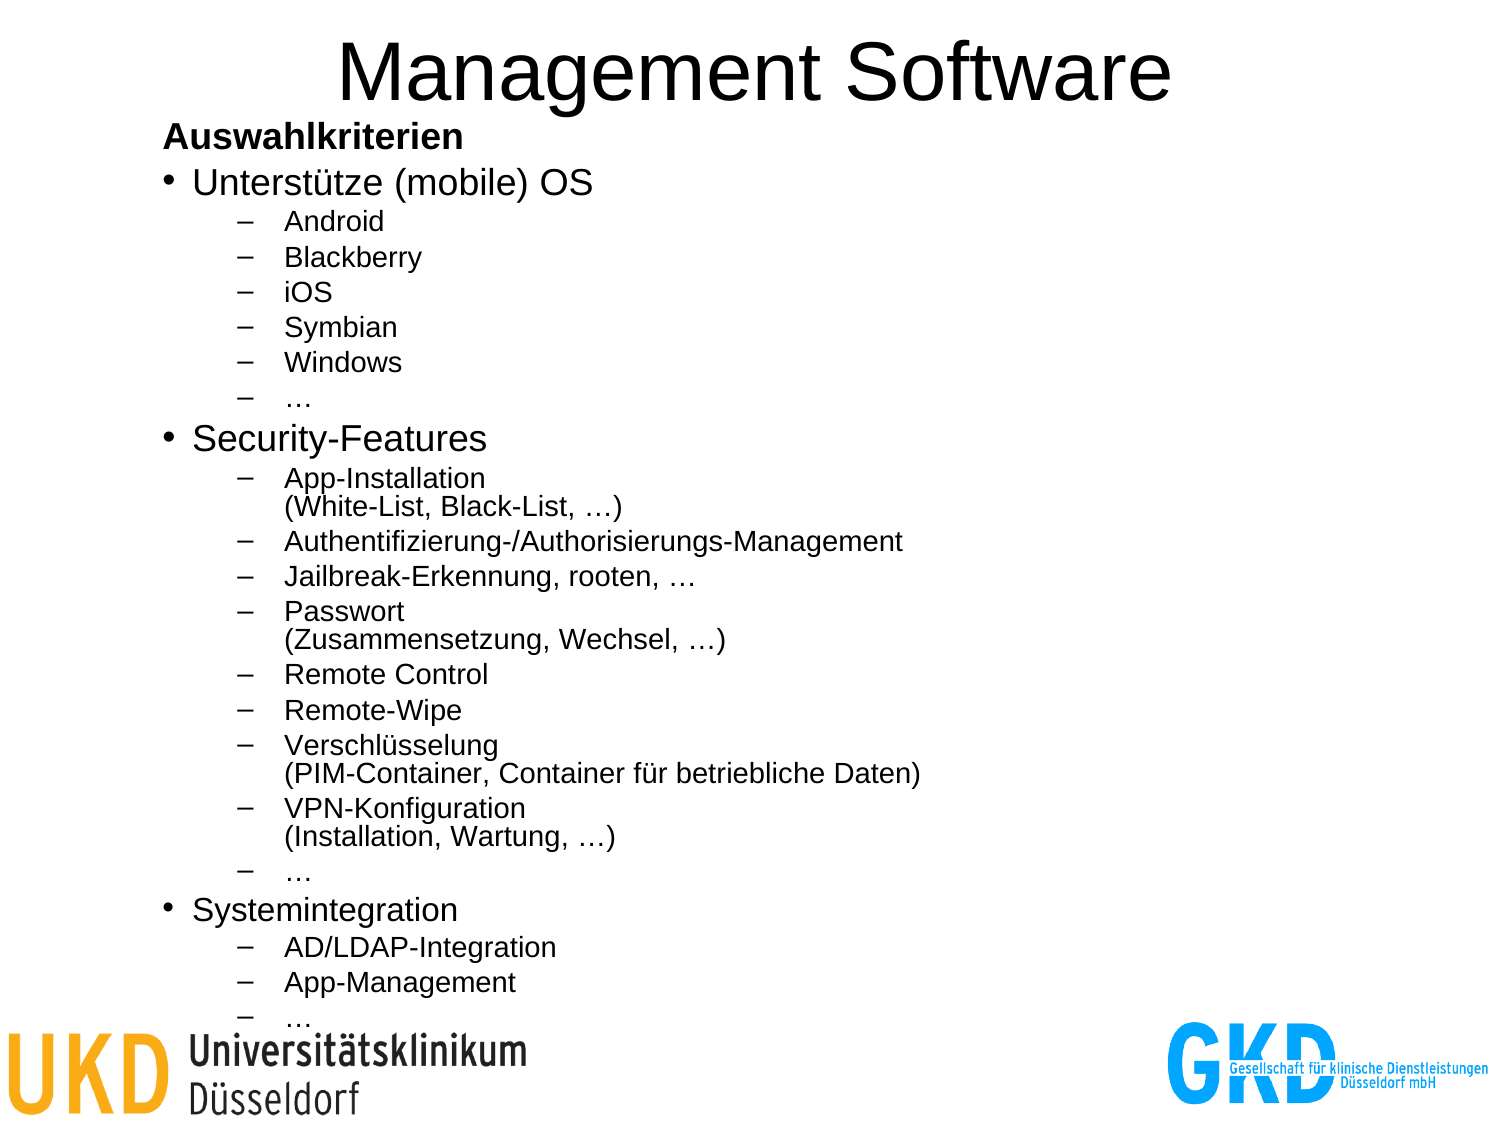

# Management Software
Auswahlkriterien
Unterstütze (mobile) OS
Android
Blackberry
iOS
Symbian
Windows
…
Security-Features
App-Installation
(White-List, Black-List, …)
Authentifizierung-/Authorisierungs-Management
Jailbreak-Erkennung, rooten, …
Passwort
(Zusammensetzung, Wechsel, …)
Remote Control
Remote-Wipe
Verschlüsselung
(PIM-Container, Container für betriebliche Daten)
VPN-Konfiguration
(Installation, Wartung, …)
…
Systemintegration
AD/LDAP-Integration
App-Management
…